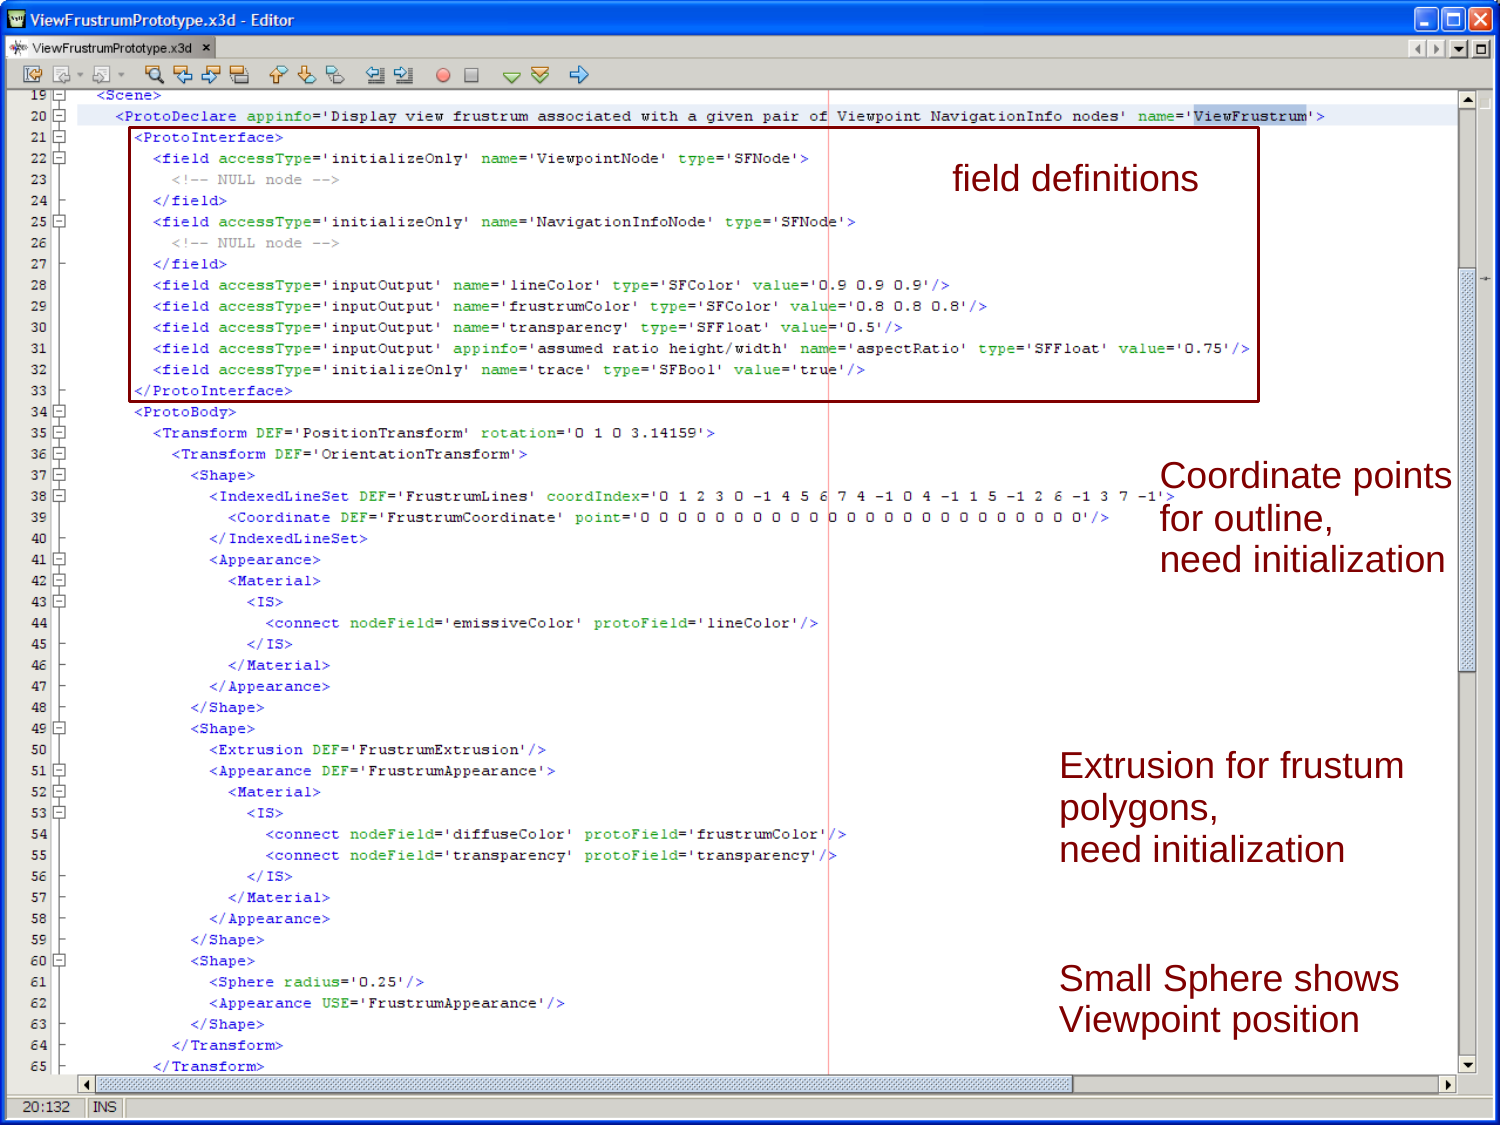

# ViewFrustrum ProtoDeclare 1
field definitions
Coordinate points for outline,
need initialization
Extrusion for frustum polygons,
need initialization
Small Sphere shows Viewpoint position